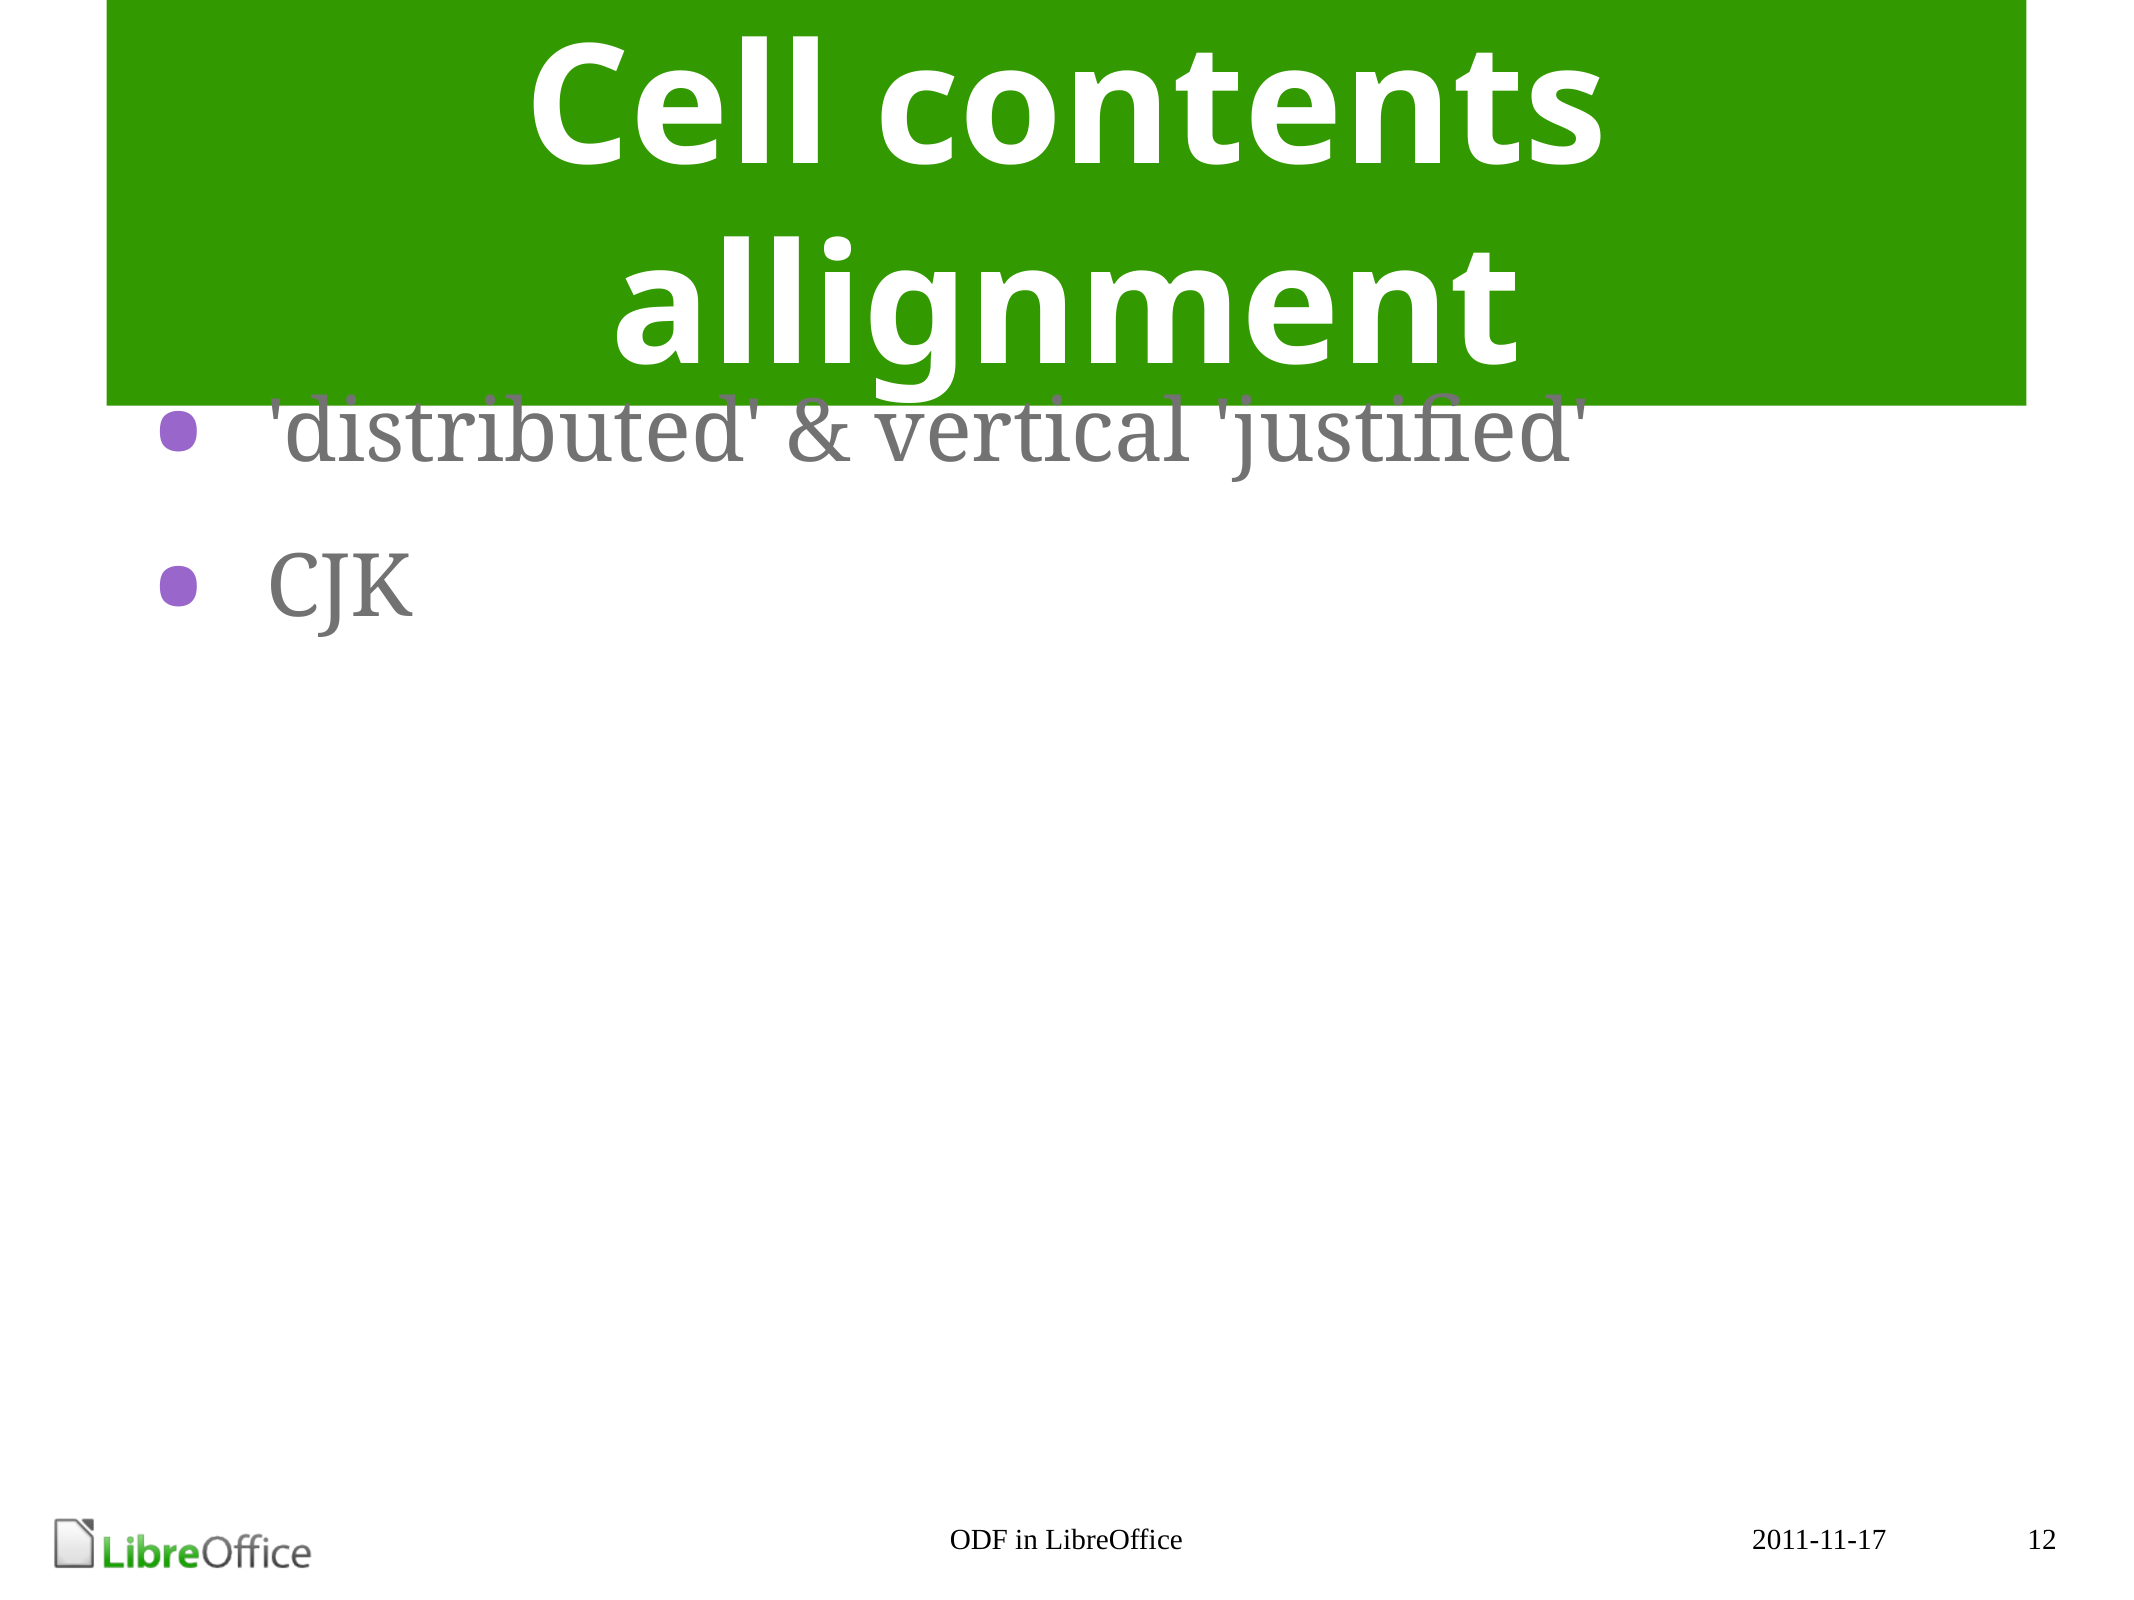

# Cell contents allignment
'distributed' & vertical 'justified'
CJK